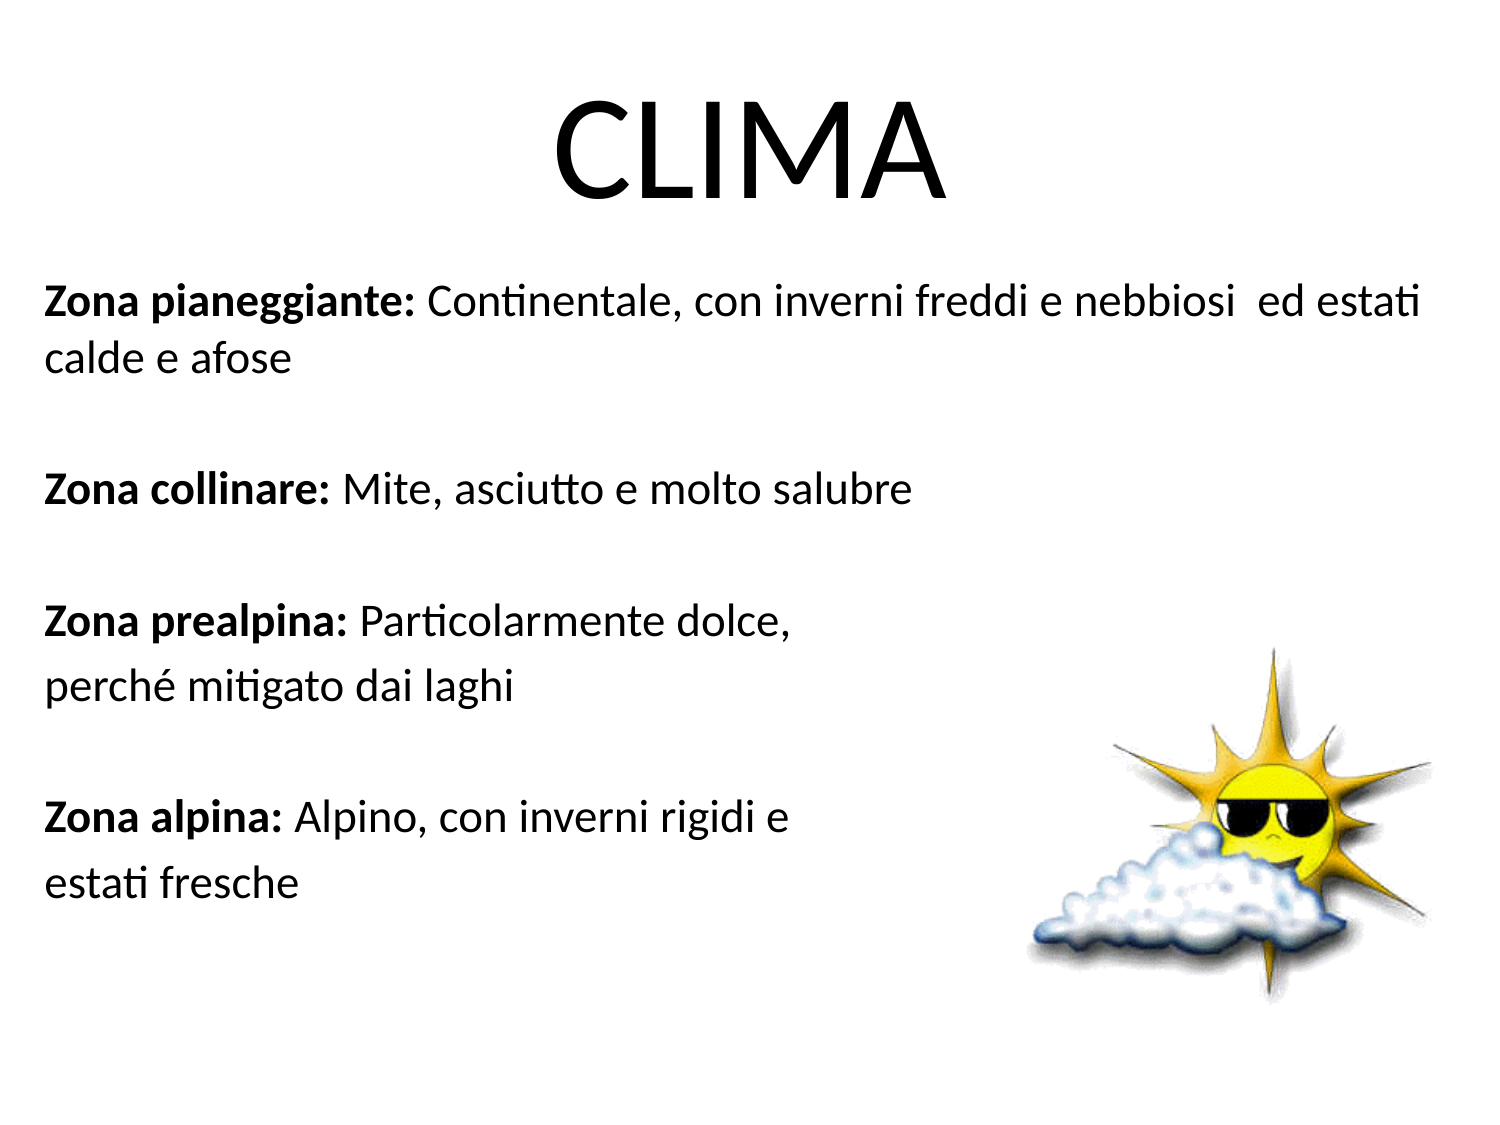

# CLIMA
Zona pianeggiante: Continentale, con inverni freddi e nebbiosi ed estati calde e afose
Zona collinare: Mite, asciutto e molto salubre
Zona prealpina: Particolarmente dolce,
perché mitigato dai laghi
Zona alpina: Alpino, con inverni rigidi e
estati fresche